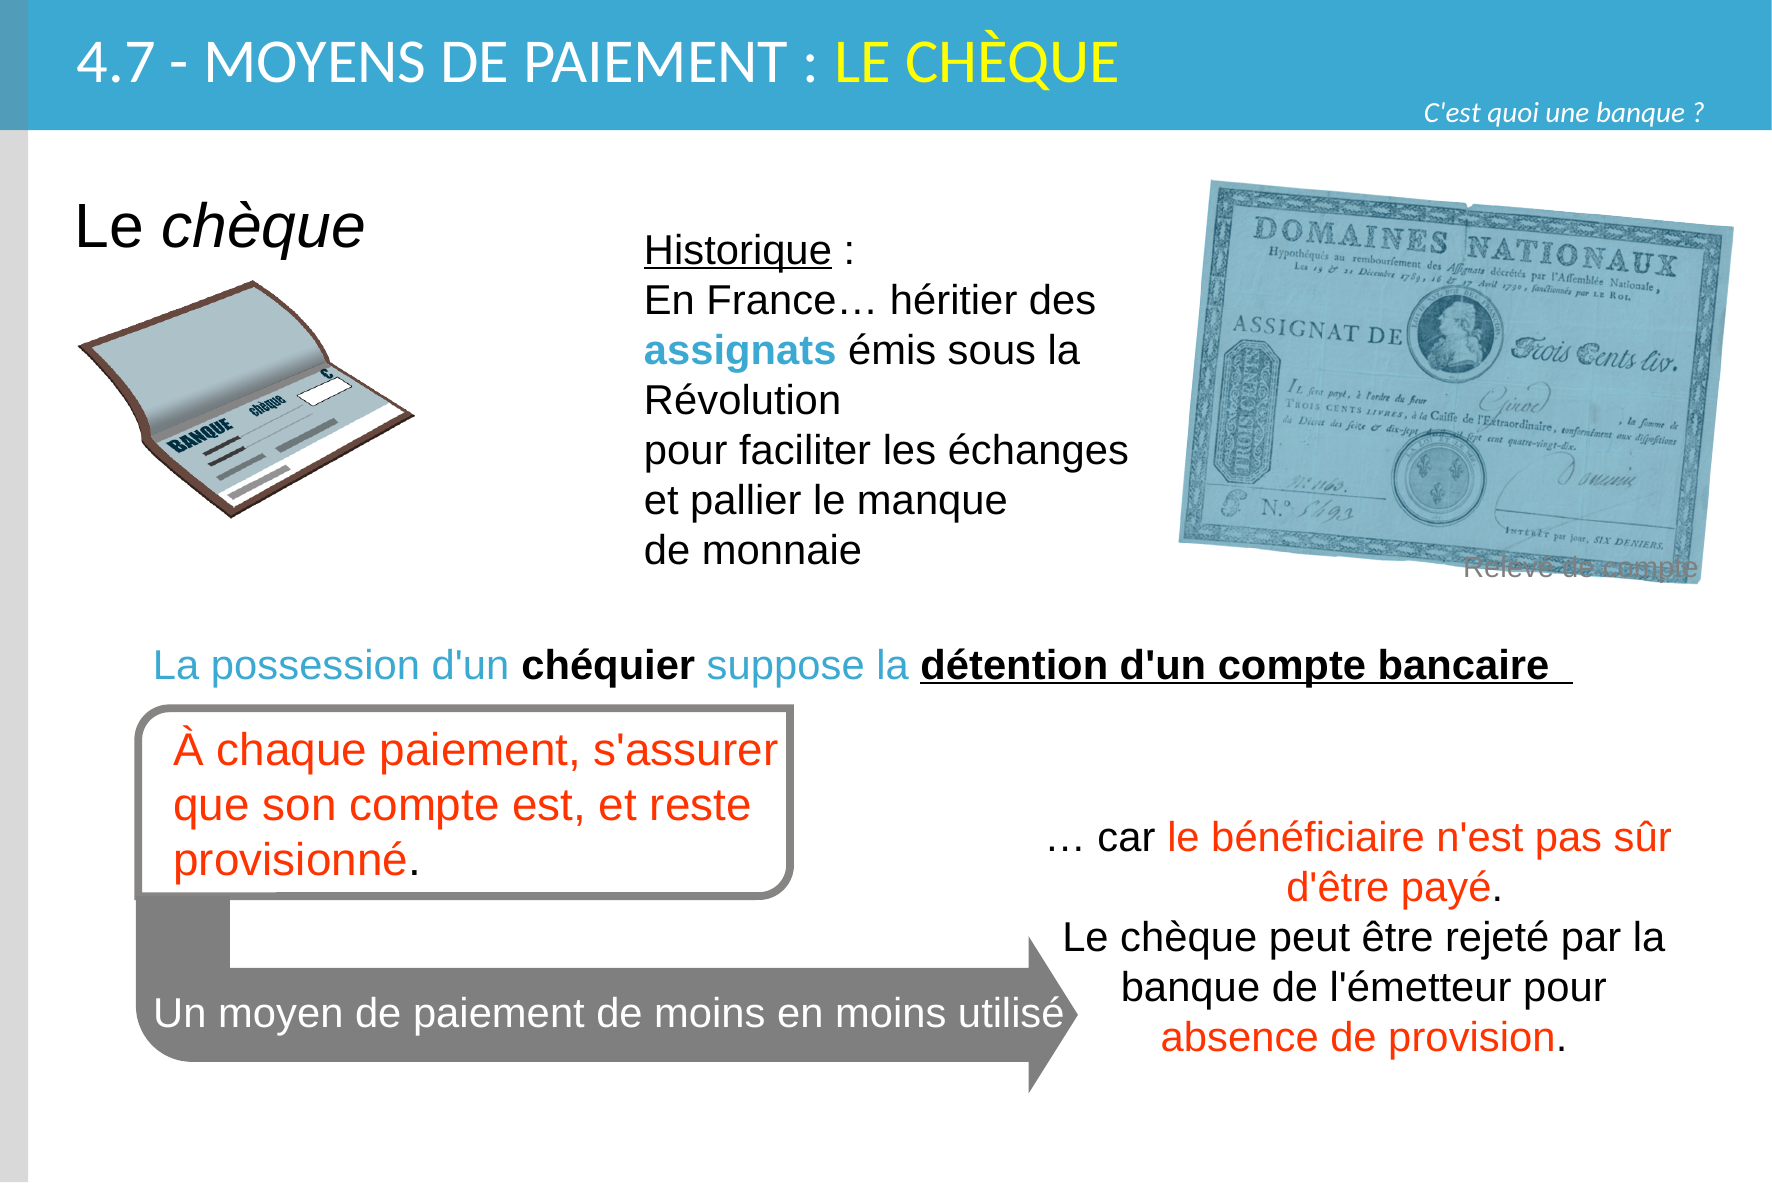

# 4.7 - MOYENS DE PAIEMENT : LE CHÈQUE
Le chèque
Historique :
En France… héritier des assignats émis sous la Révolution
pour faciliter les échanges
et pallier le manque
de monnaie
À NOTER :
Relevé de compte
La possession d'un chéquier suppose la détention d'un compte bancaire
À NOTER :
À chaque paiement, s'assurer que son compte est, et reste provisionné.
Titre d'emprunt émis par le Trésor en 1789, dont la valeur est gagée sur les biens nationaux « par assignation », l'assignat devient une monnaie de circulation et d'échange à partir de 1791.
… car le bénéficiaire n'est pas sûr 	d'être payé.
Le chèque peut être rejeté par la banque de l'émetteur pour absence de provision.
Un moyen de paiement de moins en moins utilisé